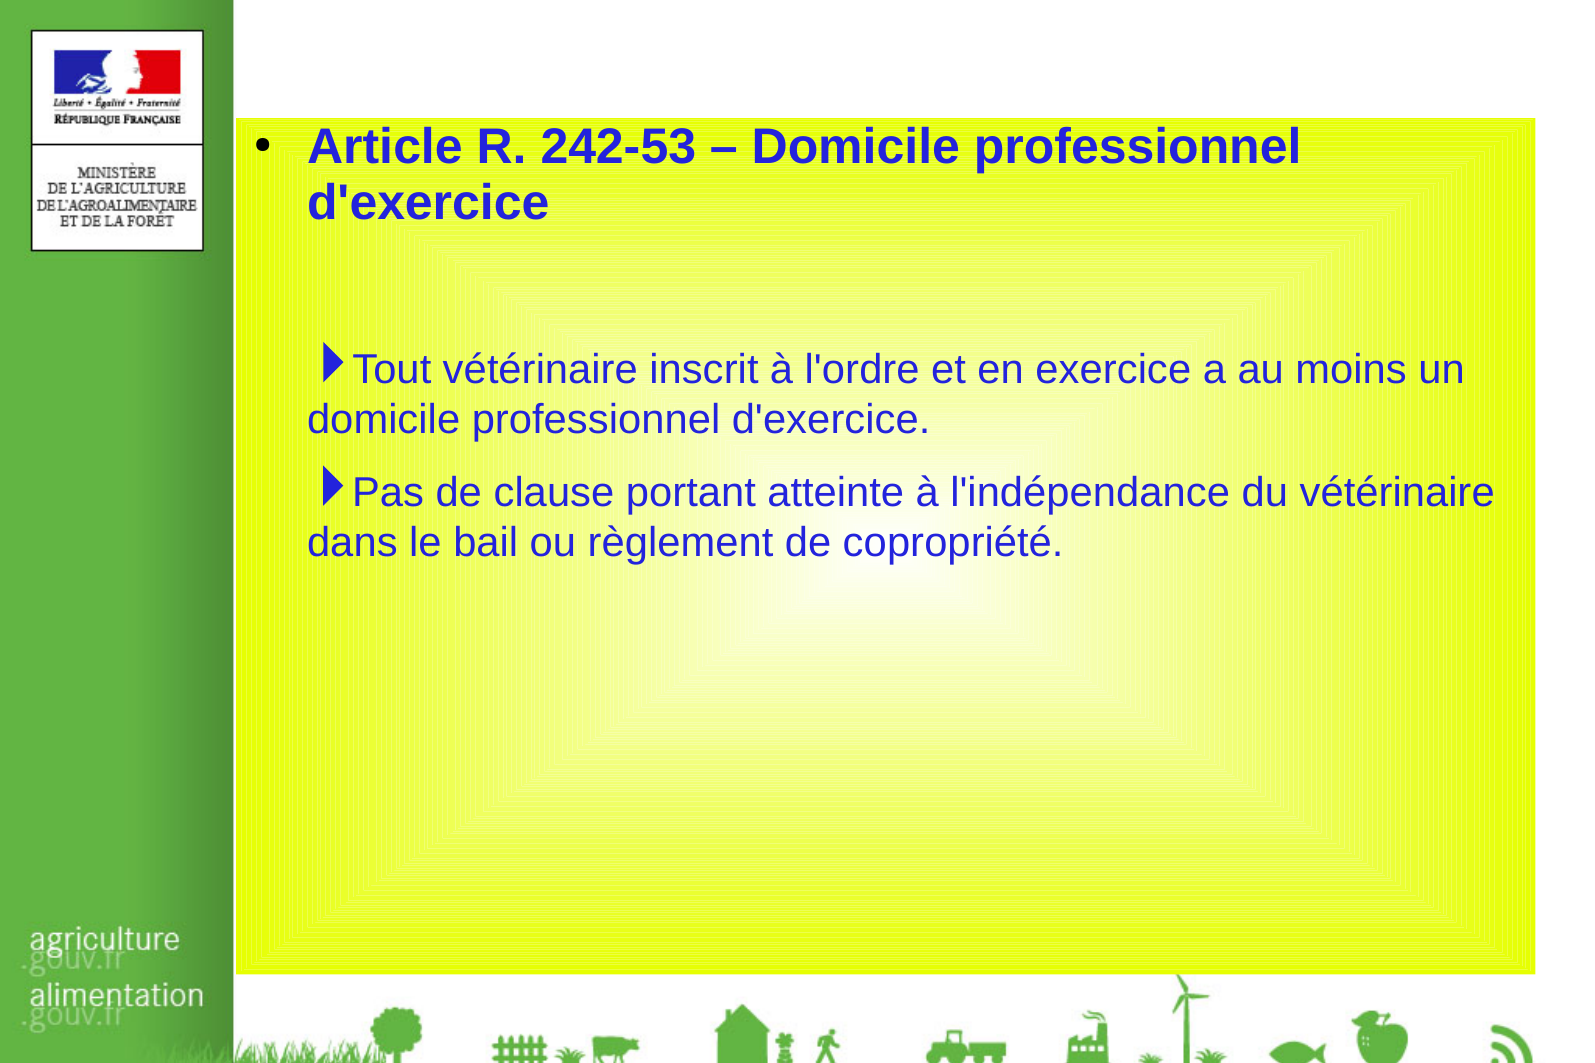

# Article R. 242-53 – Domicile professionnel d'exercice
Tout vétérinaire inscrit à l'ordre et en exercice a au moins un domicile professionnel d'exercice.
Pas de clause portant atteinte à l'indépendance du vétérinaire dans le bail ou règlement de copropriété.